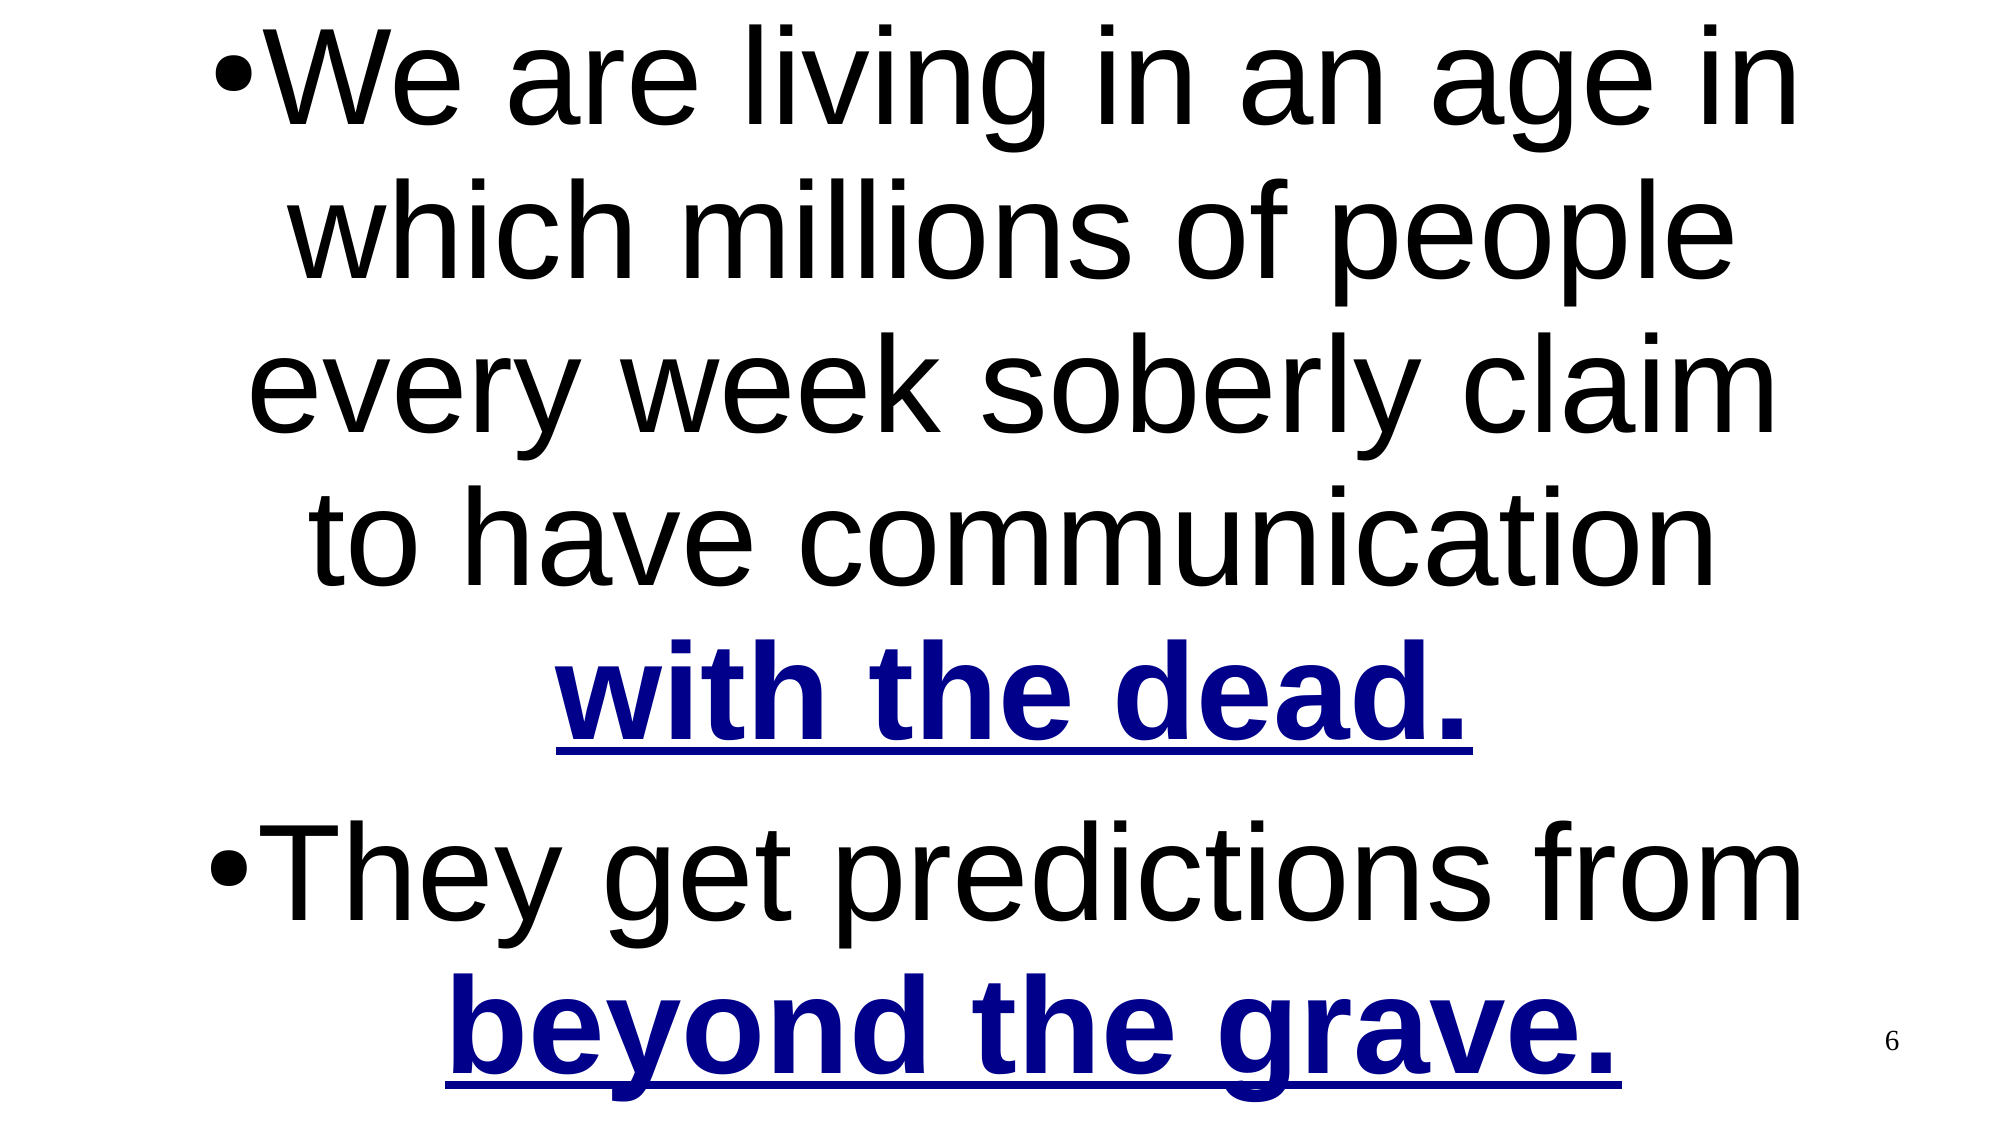

# We are living in an age in which millions of people every week soberly claim to have communication with the dead.
They get predictions from beyond the grave.
6